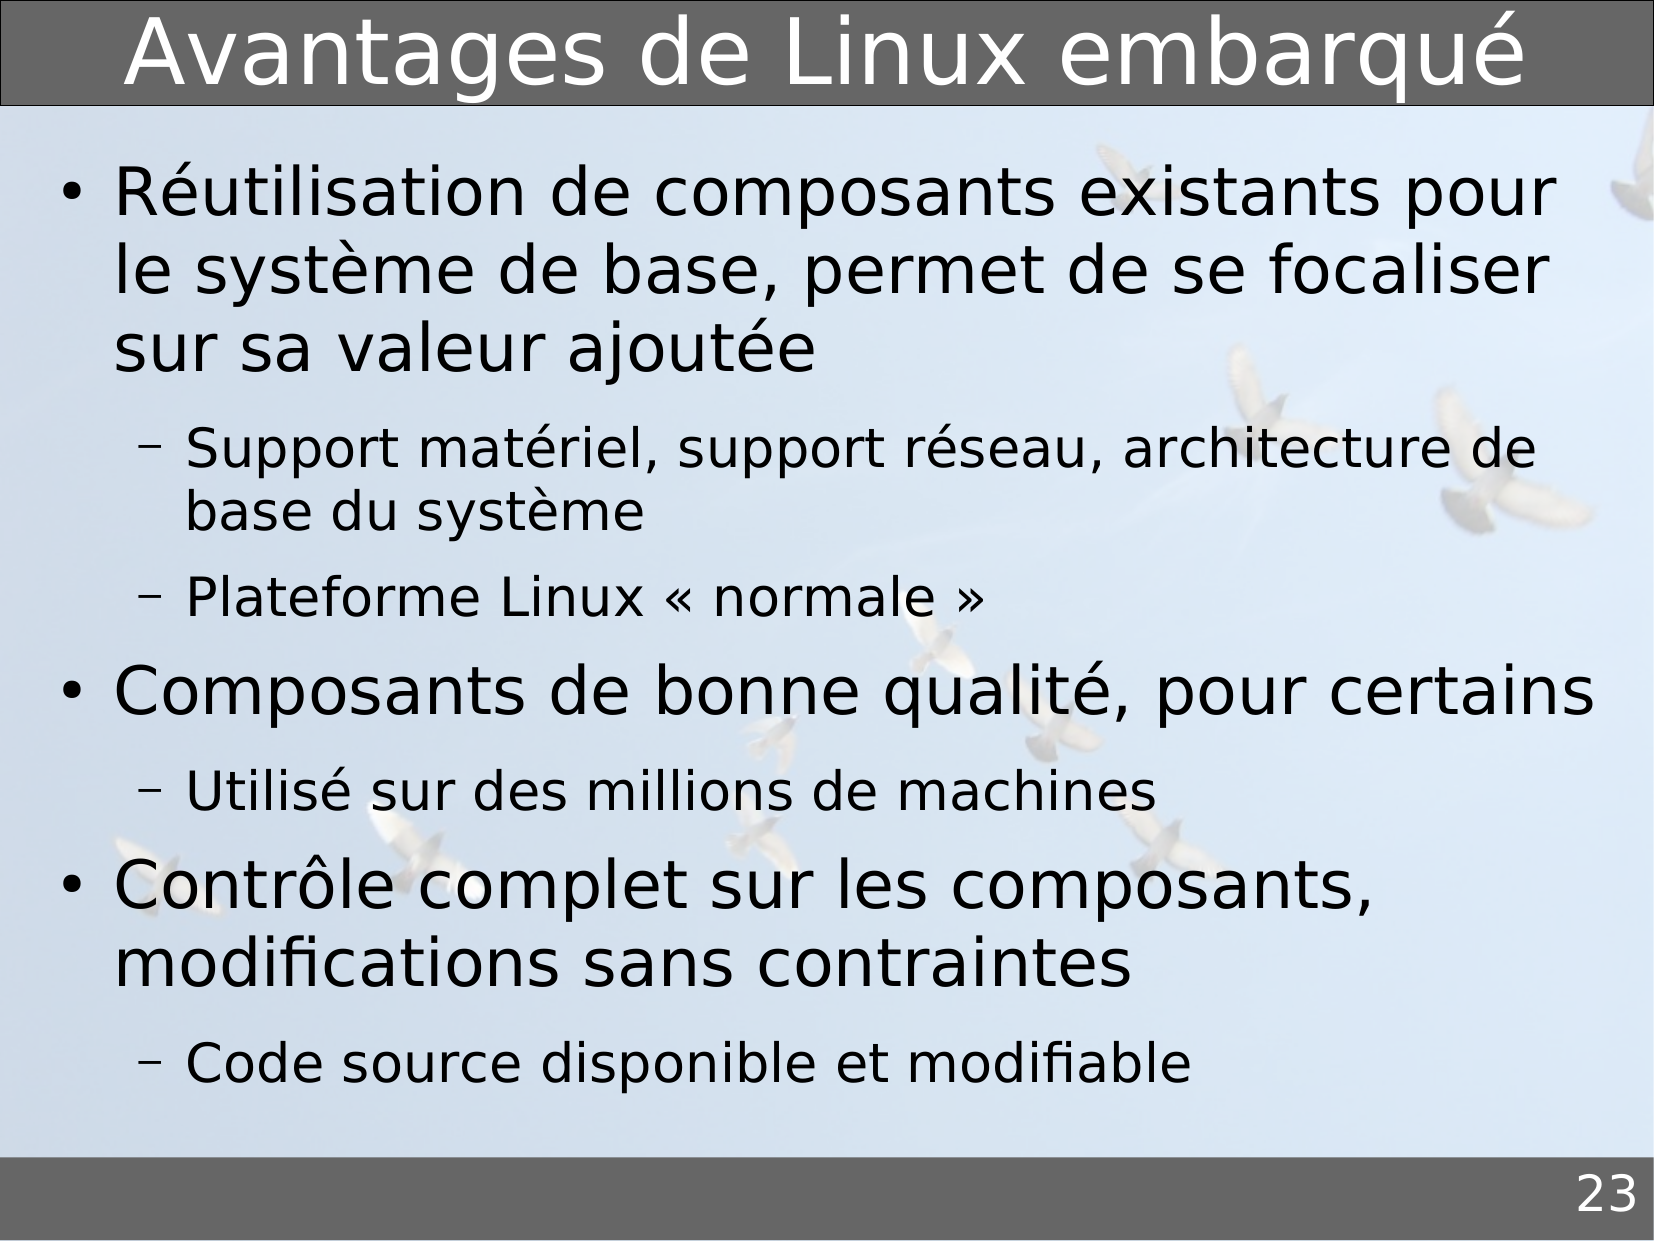

# Avantages de Linux embarqué
Réutilisation de composants existants pour le système de base, permet de se focaliser sur sa valeur ajoutée
Support matériel, support réseau, architecture de base du système
Plateforme Linux « normale »
Composants de bonne qualité, pour certains
Utilisé sur des millions de machines
Contrôle complet sur les composants, modifications sans contraintes
Code source disponible et modifiable